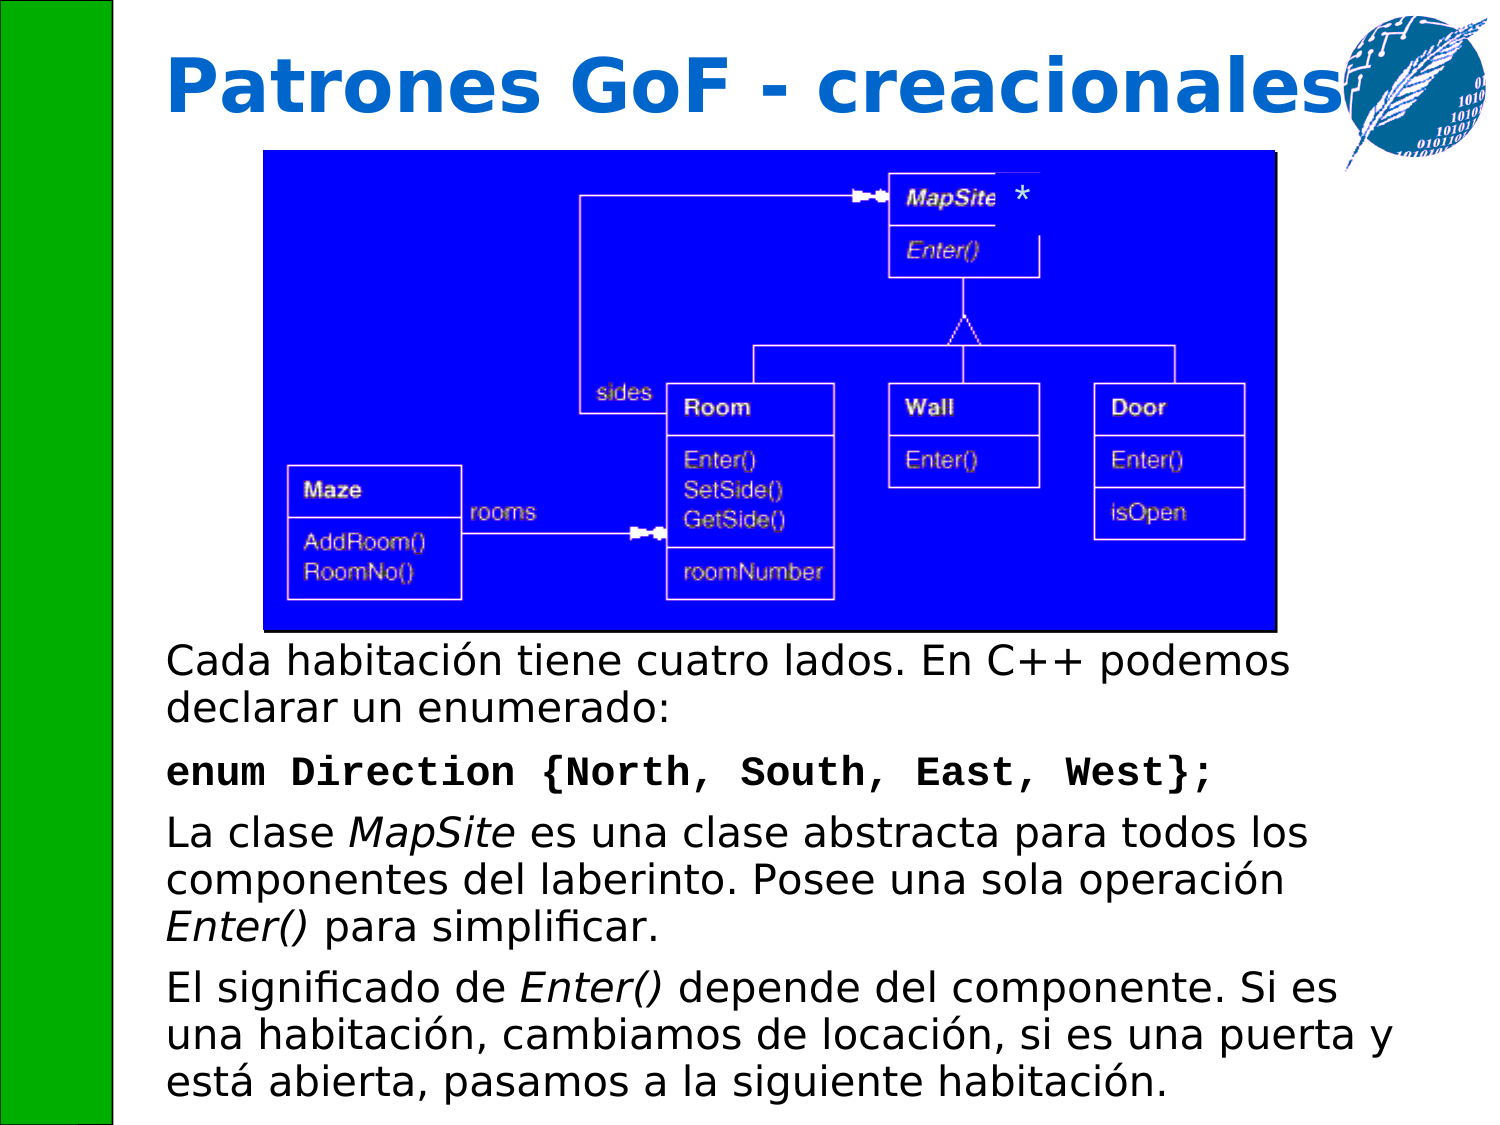

# Patrones GoF - creacionales
*
Cada habitación tiene cuatro lados. En C++ podemos declarar un enumerado:
enum Direction {North, South, East, West};
La clase MapSite es una clase abstracta para todos los componentes del laberinto. Posee una sola operación Enter() para simplificar.
El significado de Enter() depende del componente. Si es una habitación, cambiamos de locación, si es una puerta y está abierta, pasamos a la siguiente habitación.